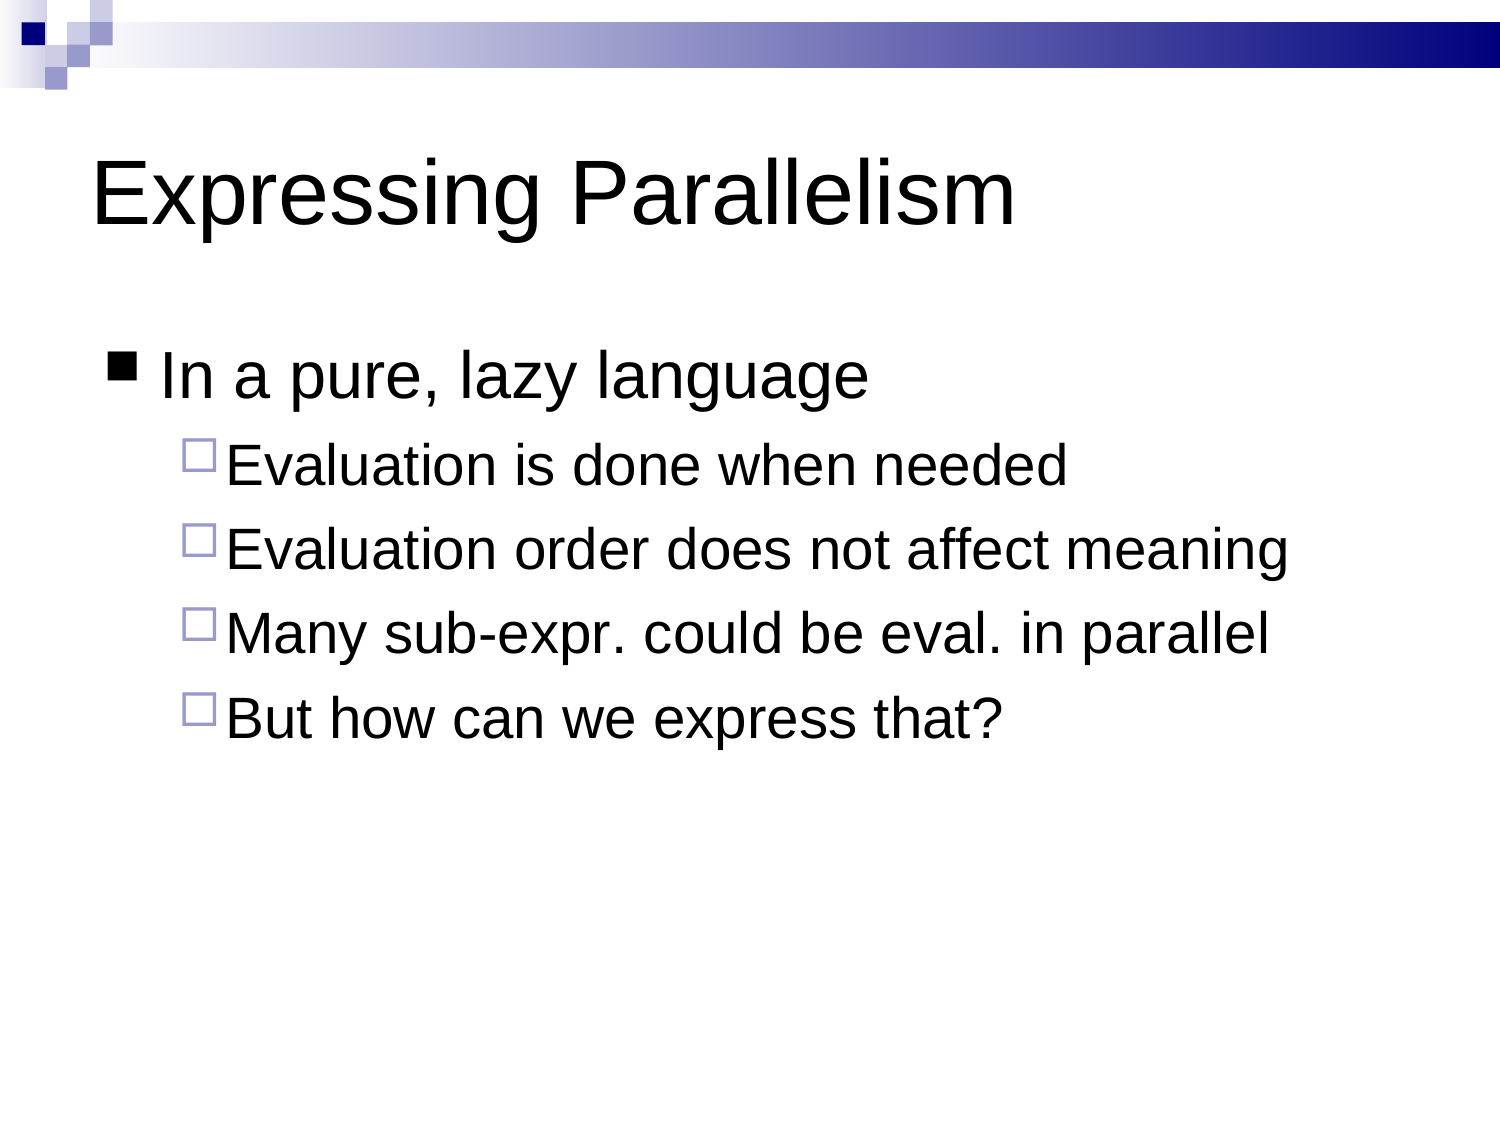

# Expressing Parallelism
In a pure, lazy language
Evaluation is done when needed
Evaluation order does not affect meaning
Many sub-expr. could be eval. in parallel
But how can we express that?